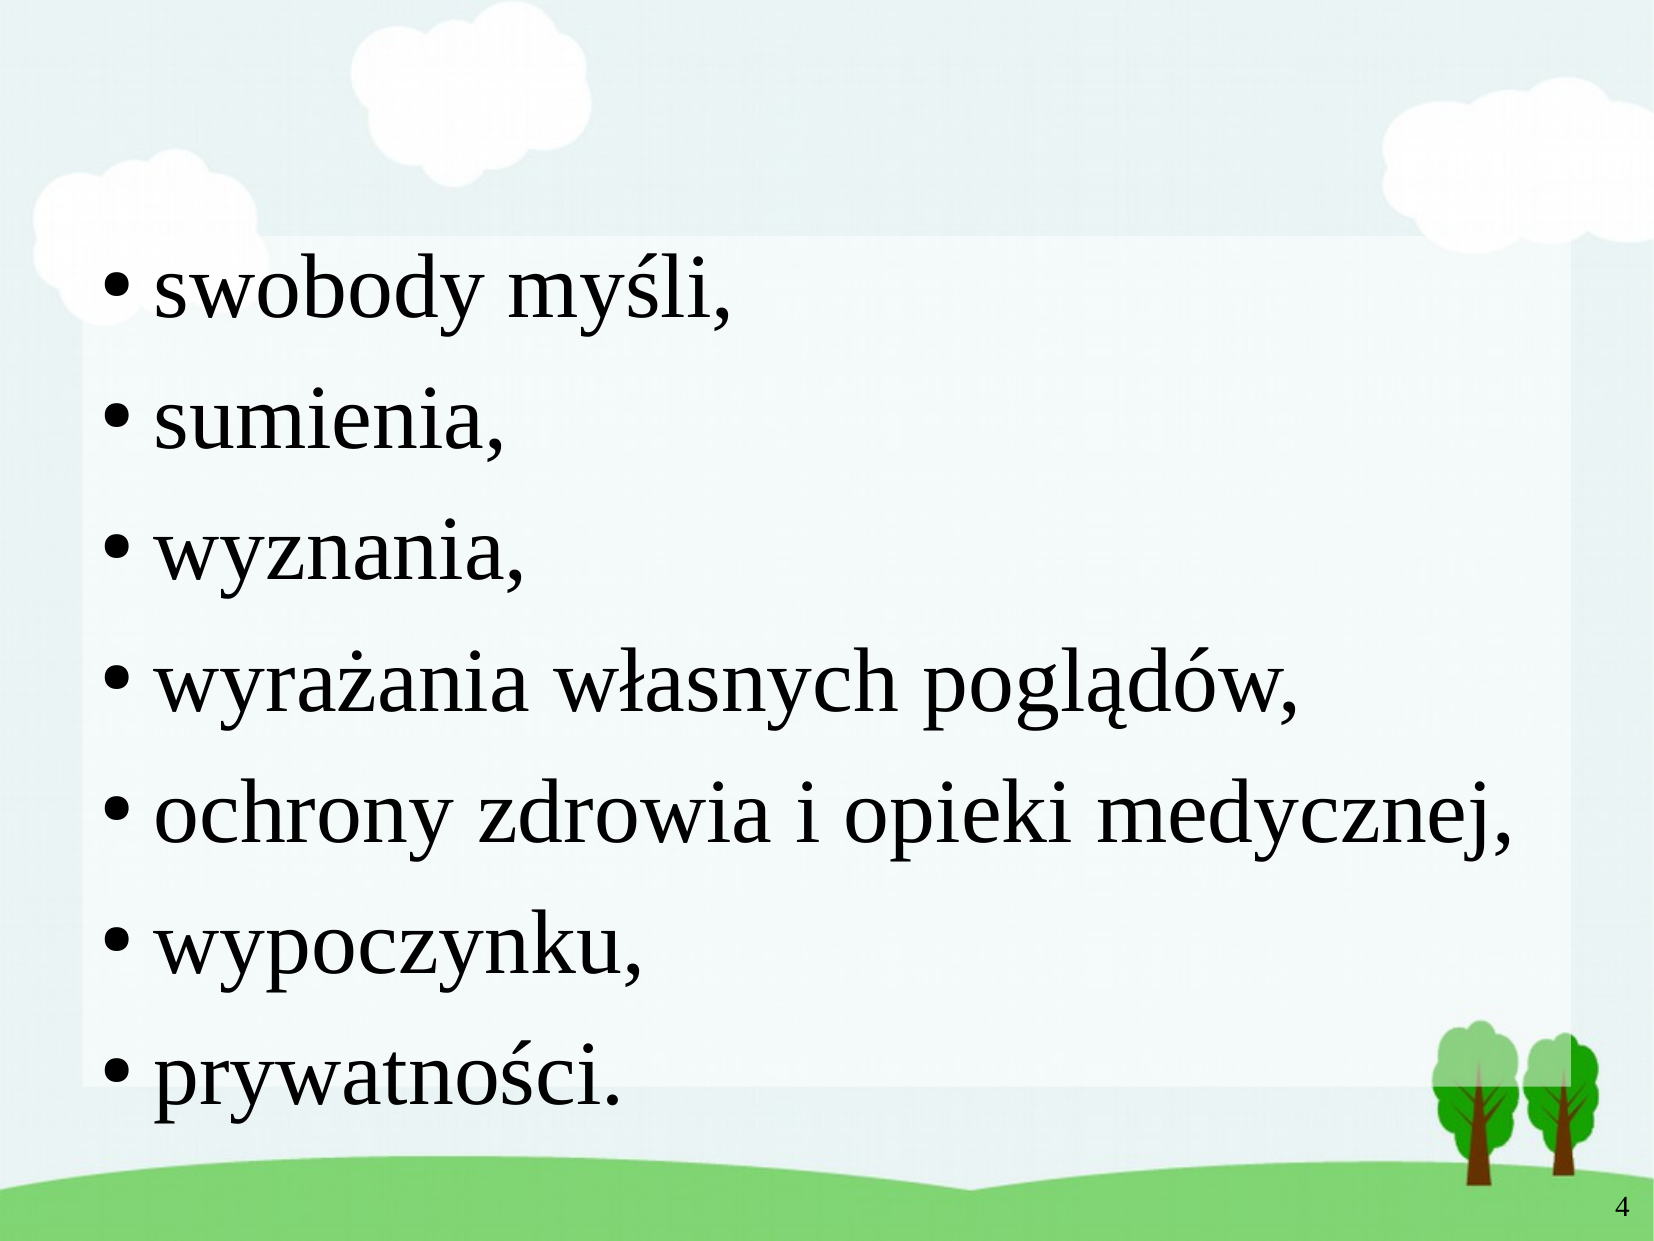

# swobody myśli,
sumienia,
wyznania,
wyrażania własnych poglądów,
ochrony zdrowia i opieki medycznej,
wypoczynku,
prywatności.
4